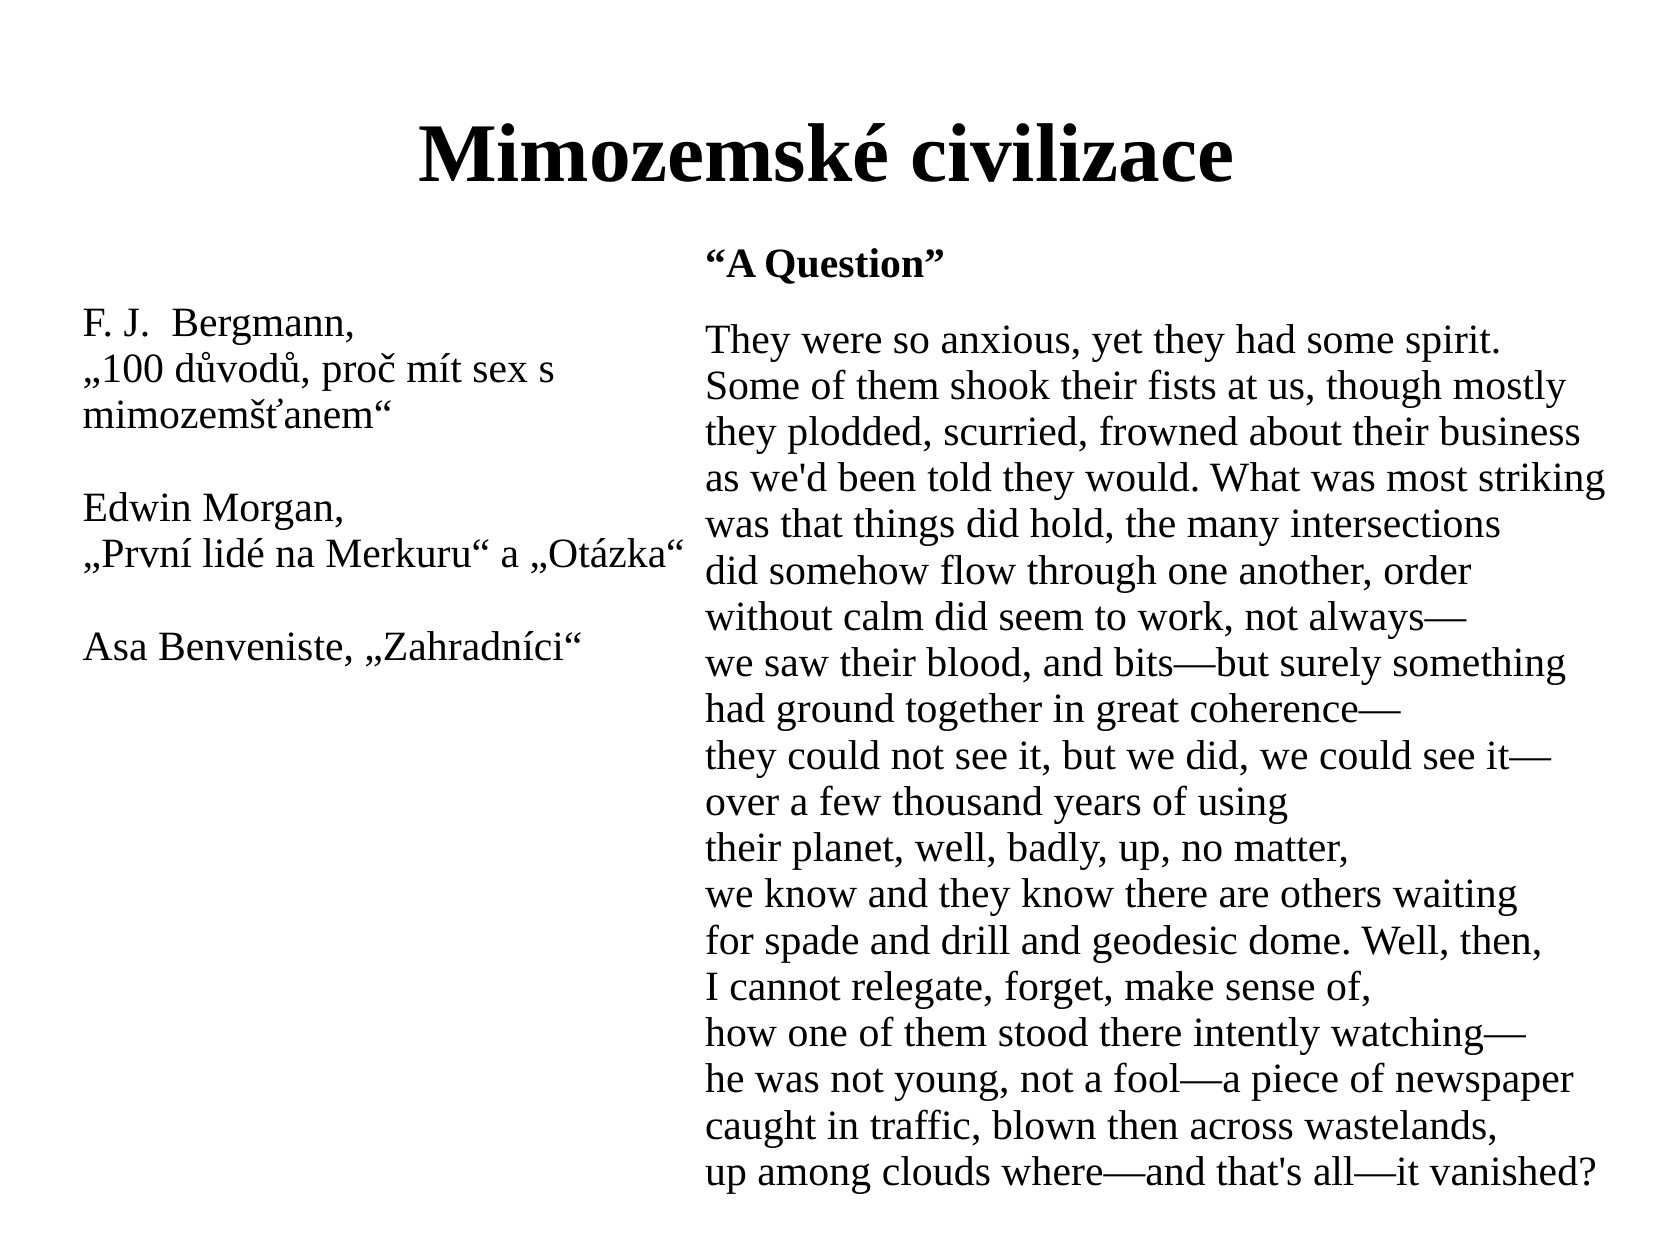

# Mimozemské civilizace
“A Question”
They were so anxious, yet they had some spirit.
Some of them shook their fists at us, though mostly
they plodded, scurried, frowned about their business
as we'd been told they would. What was most striking
was that things did hold, the many intersections
did somehow flow through one another, order
without calm did seem to work, not always—
we saw their blood, and bits—but surely something
had ground together in great coherence—
they could not see it, but we did, we could see it—
over a few thousand years of using
their planet, well, badly, up, no matter,
we know and they know there are others waiting
for spade and drill and geodesic dome. Well, then,
I cannot relegate, forget, make sense of,
how one of them stood there intently watching—
he was not young, not a fool—a piece of newspaper
caught in traffic, blown then across wastelands,
up among clouds where—and that's all—it vanished?
F. J. Bergmann,
„100 důvodů, proč mít sex s mimozemšťanem“
Edwin Morgan,
„První lidé na Merkuru“ a „Otázka“
Asa Benveniste, „Zahradníci“